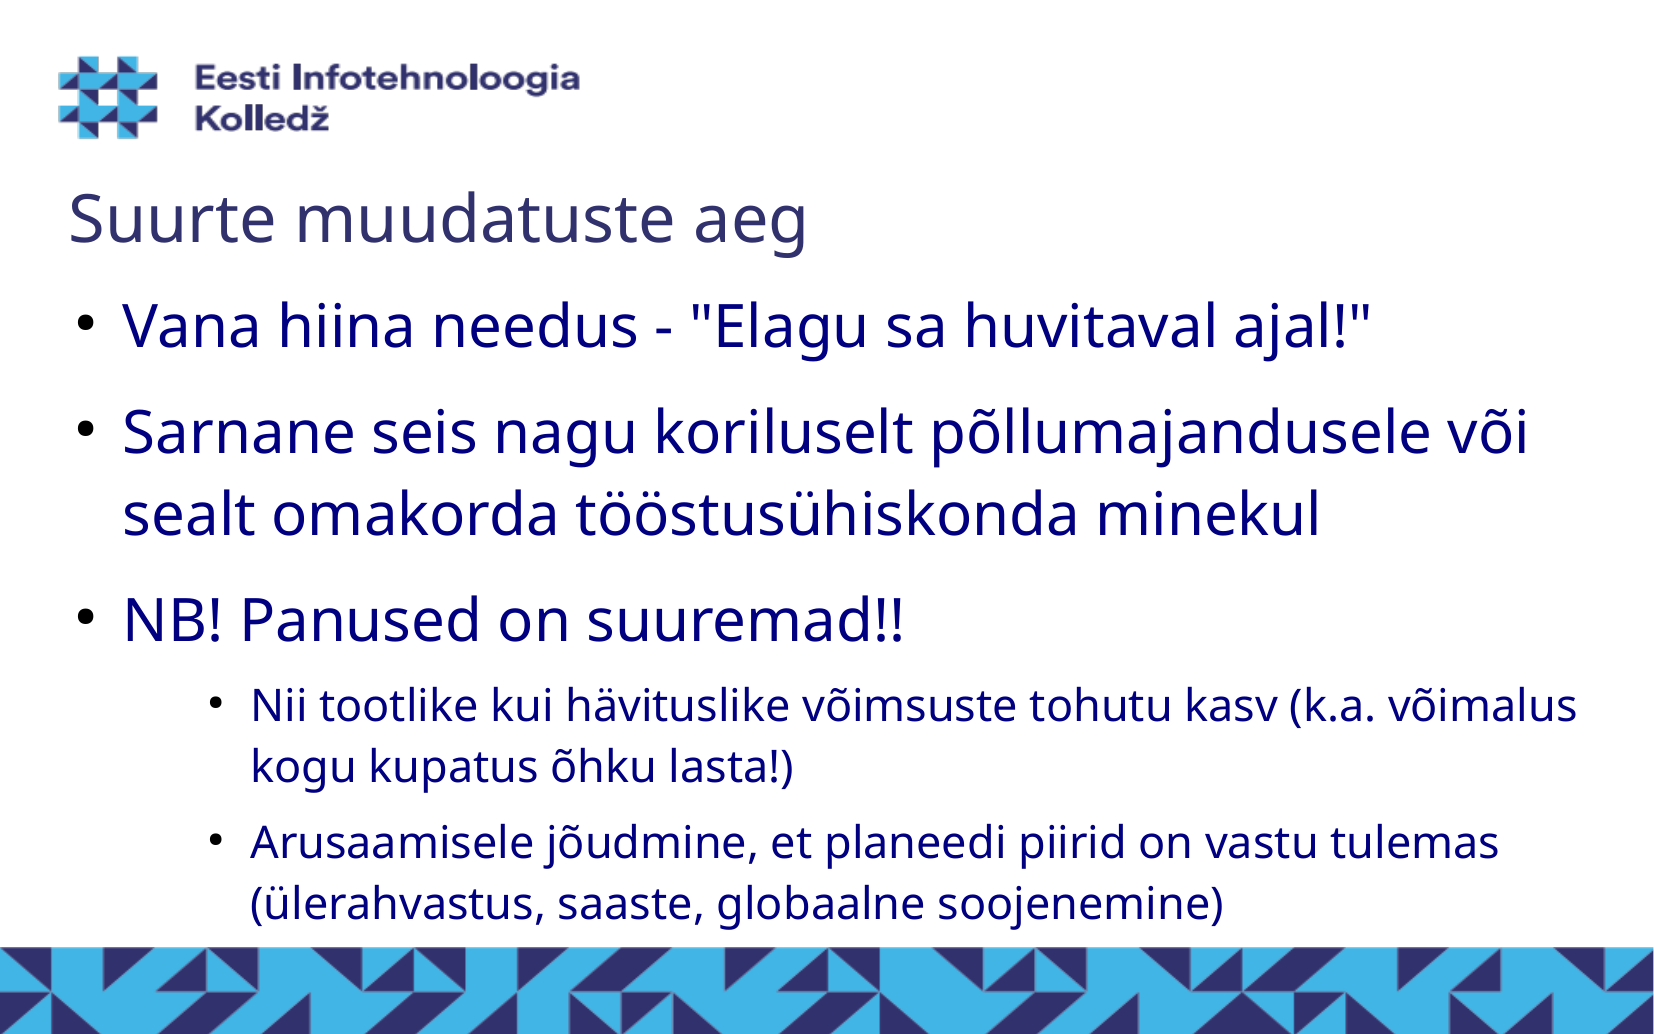

# Suurte muudatuste aeg
Vana hiina needus - "Elagu sa huvitaval ajal!"
Sarnane seis nagu koriluselt põllumajandusele või sealt omakorda tööstusühiskonda minekul
NB! Panused on suuremad!!
Nii tootlike kui hävituslike võimsuste tohutu kasv (k.a. võimalus kogu kupatus õhku lasta!)
Arusaamisele jõudmine, et planeedi piirid on vastu tulemas (ülerahvastus, saaste, globaalne soojenemine)